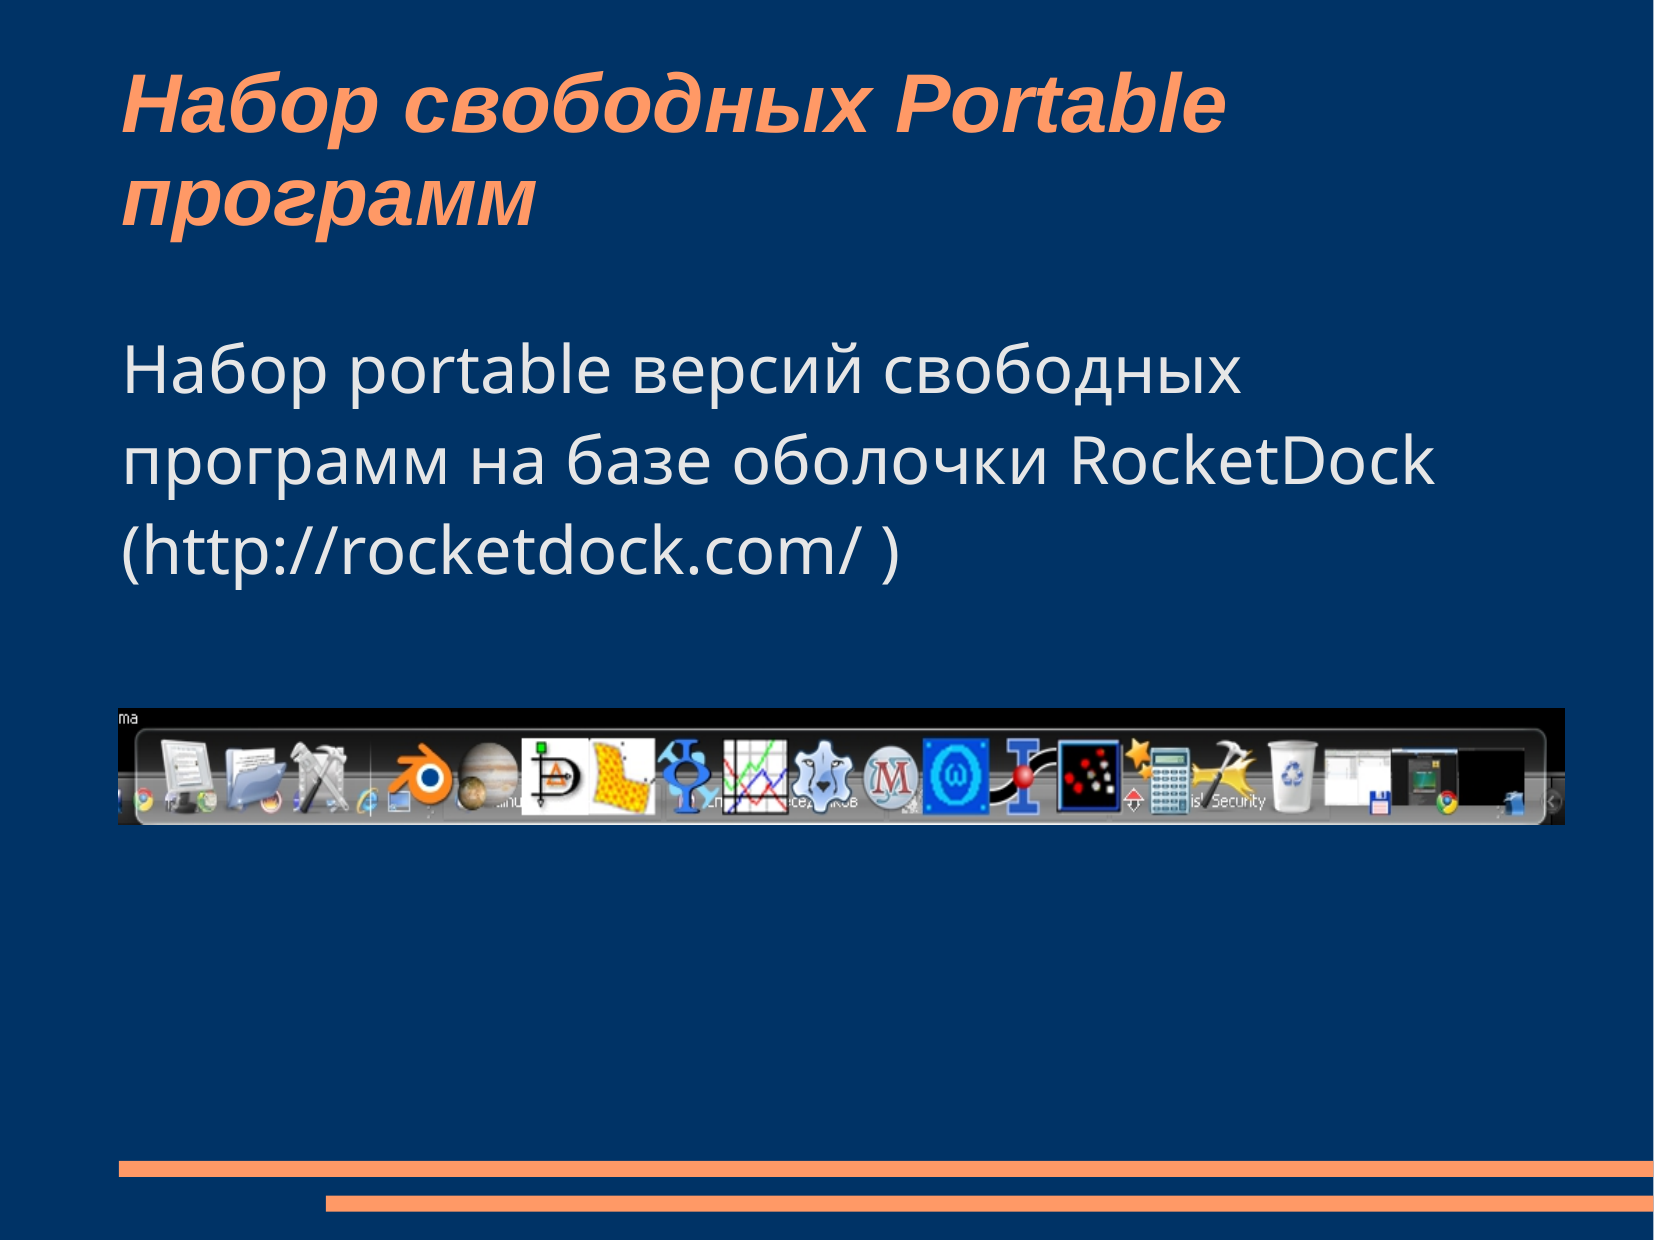

# Набор свободных Portable программ
Набор portable версий свободных программ на базе оболочки RocketDock (http://rocketdock.com/ )